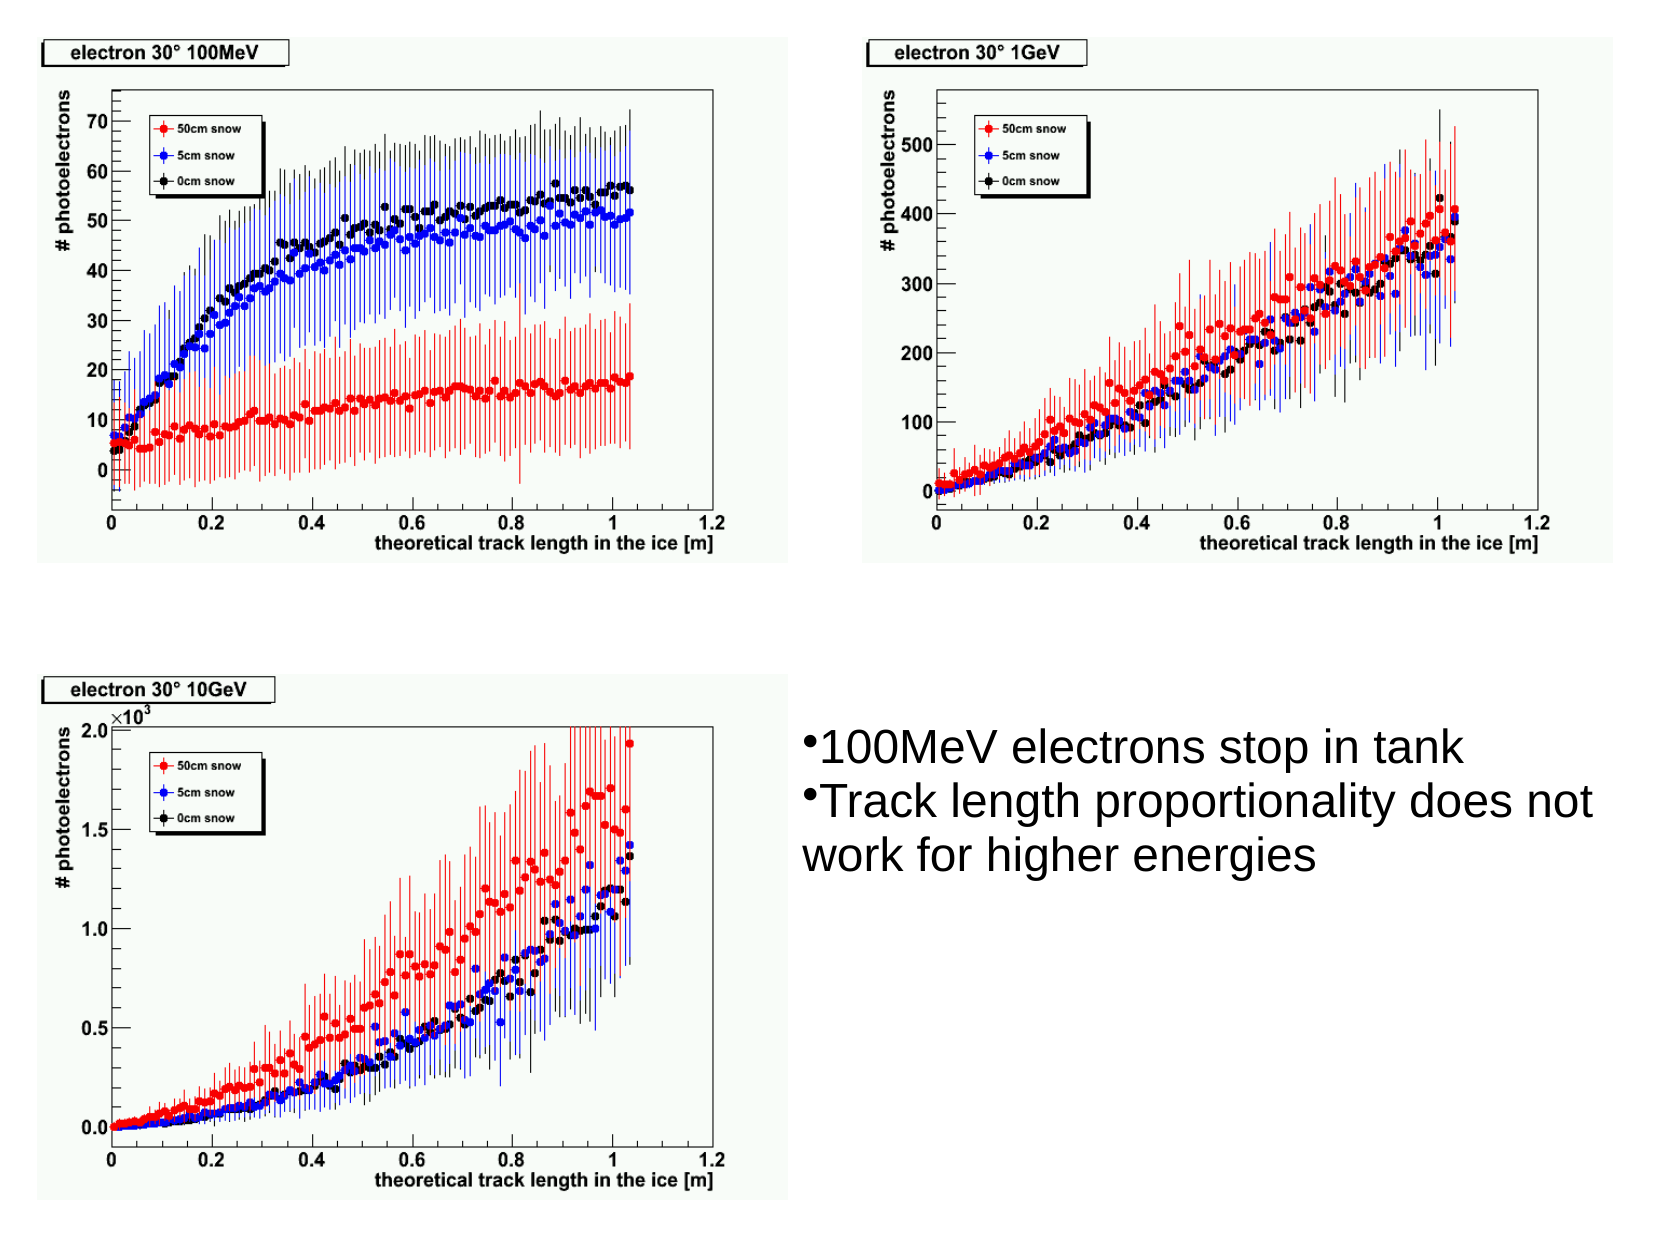

100MeV electrons stop in tank
Track length proportionality does not work for higher energies